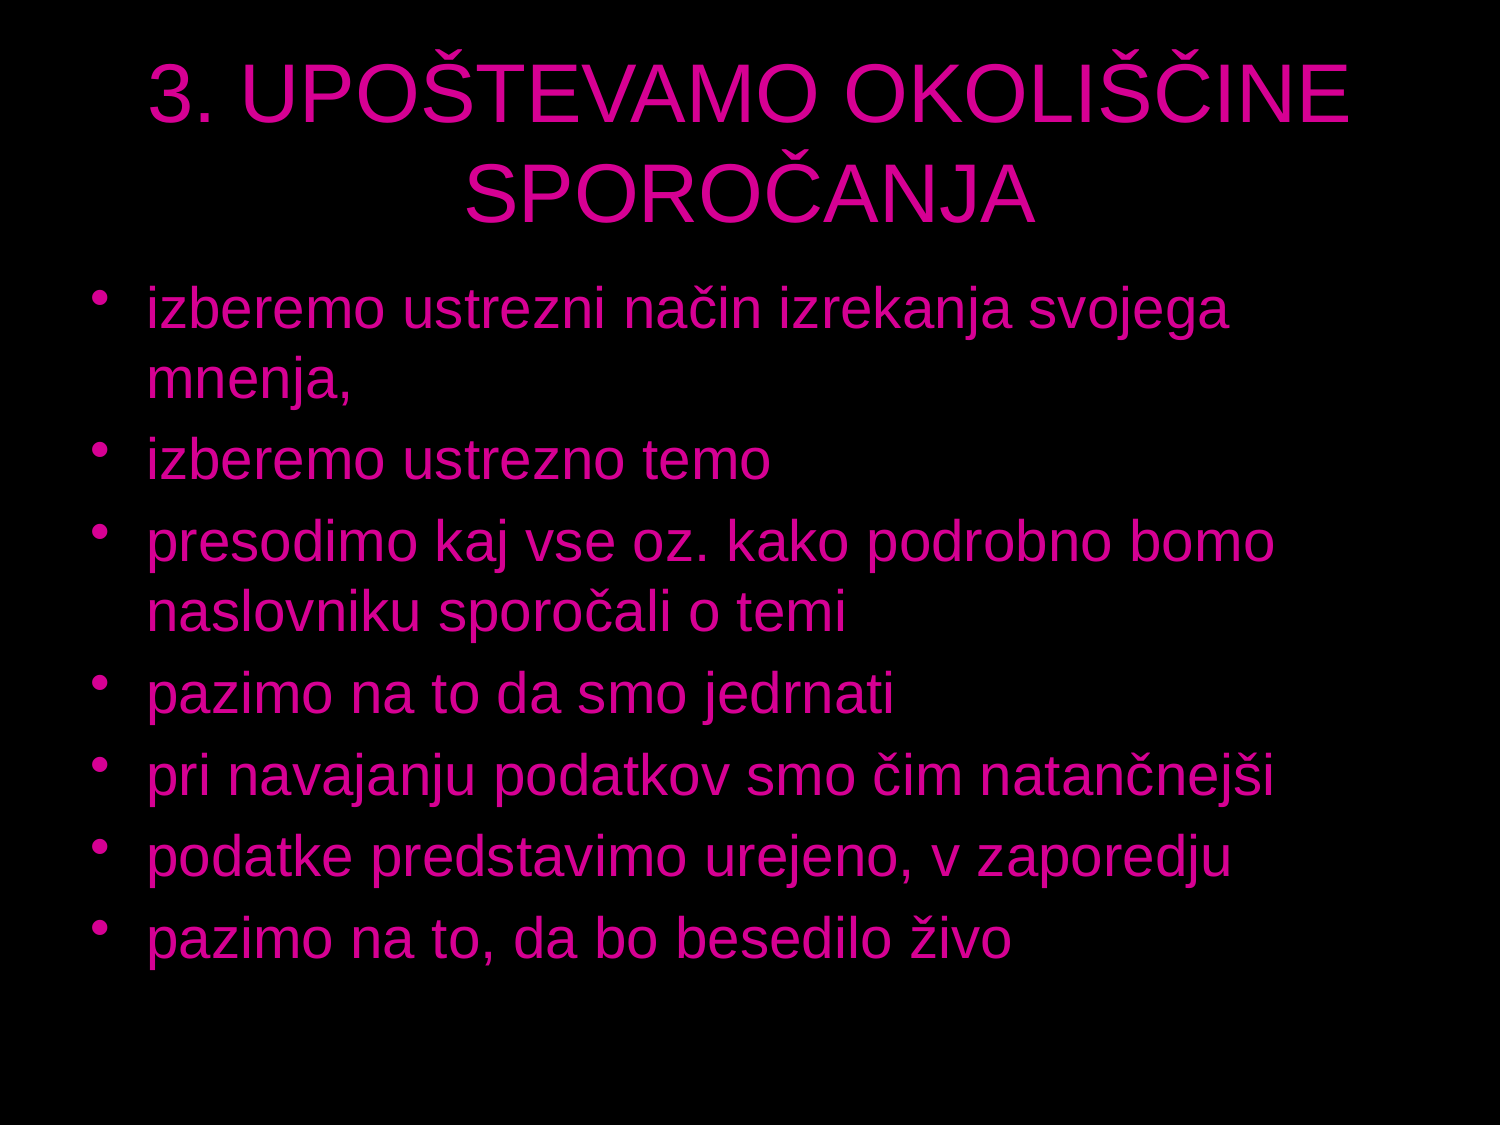

# 3. UPOŠTEVAMO OKOLIŠČINE SPOROČANJA
izberemo ustrezni način izrekanja svojega mnenja,
izberemo ustrezno temo
presodimo kaj vse oz. kako podrobno bomo naslovniku sporočali o temi
pazimo na to da smo jedrnati
pri navajanju podatkov smo čim natančnejši
podatke predstavimo urejeno, v zaporedju
pazimo na to, da bo besedilo živo